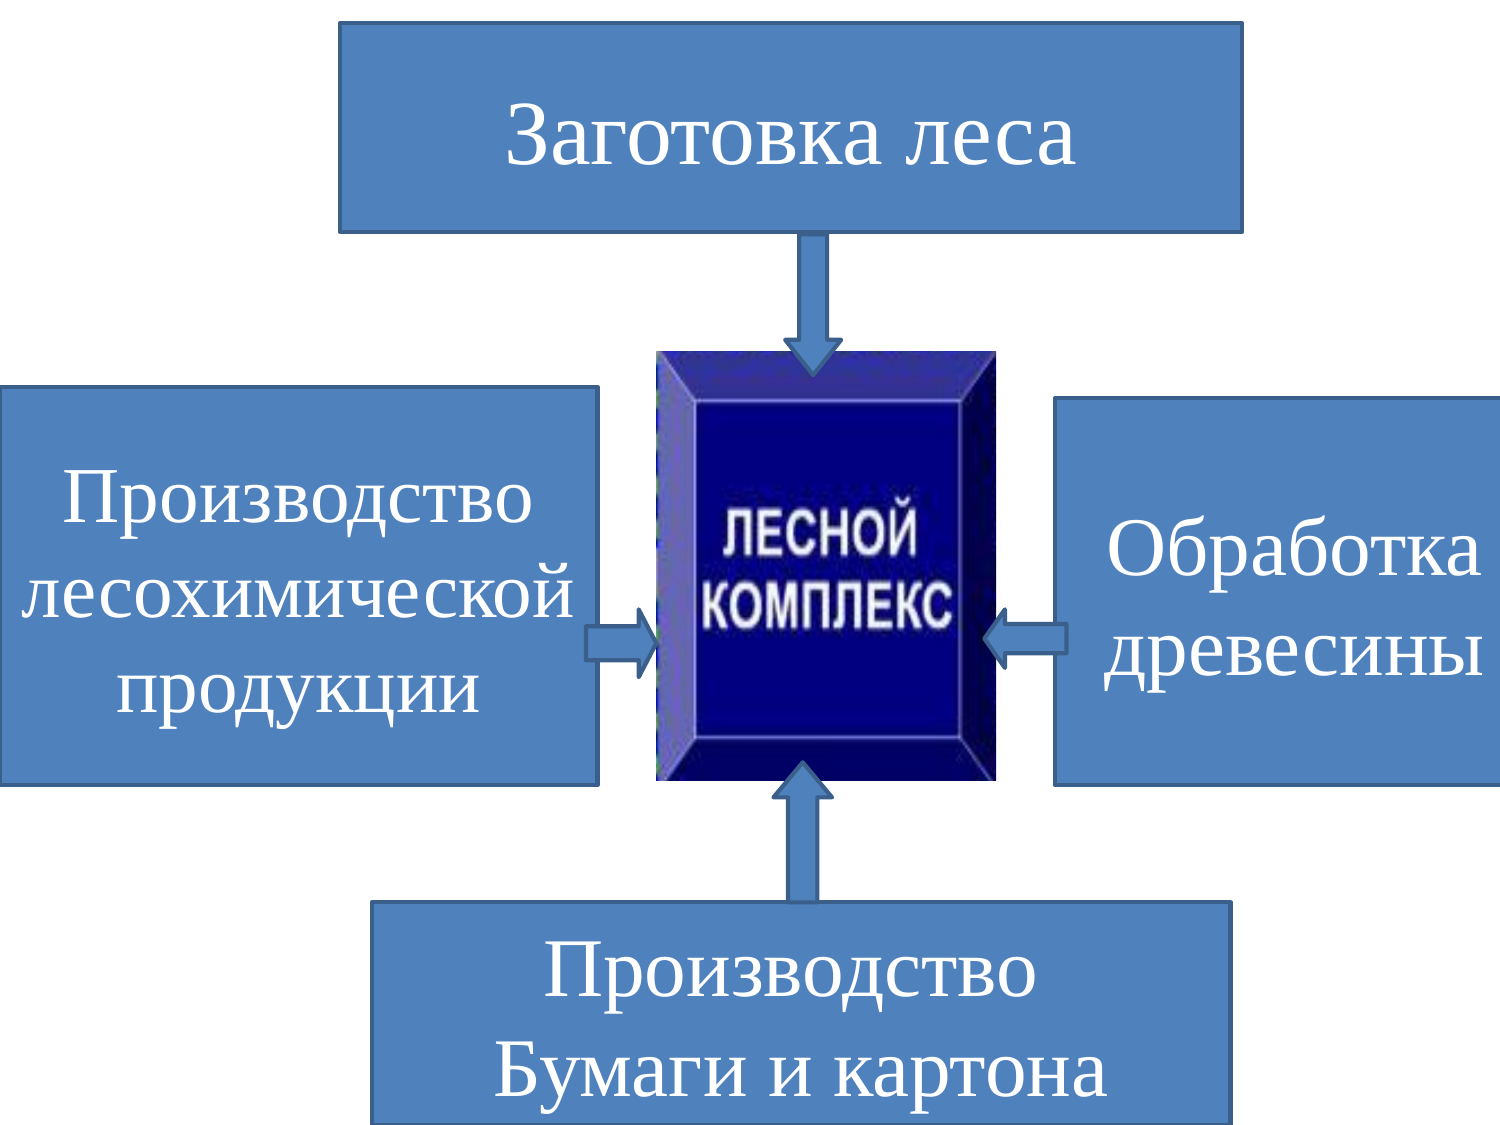

Заготовка леса
Производство лесохимической
продукции
Обработка древесины
Производство
Бумаги и картона